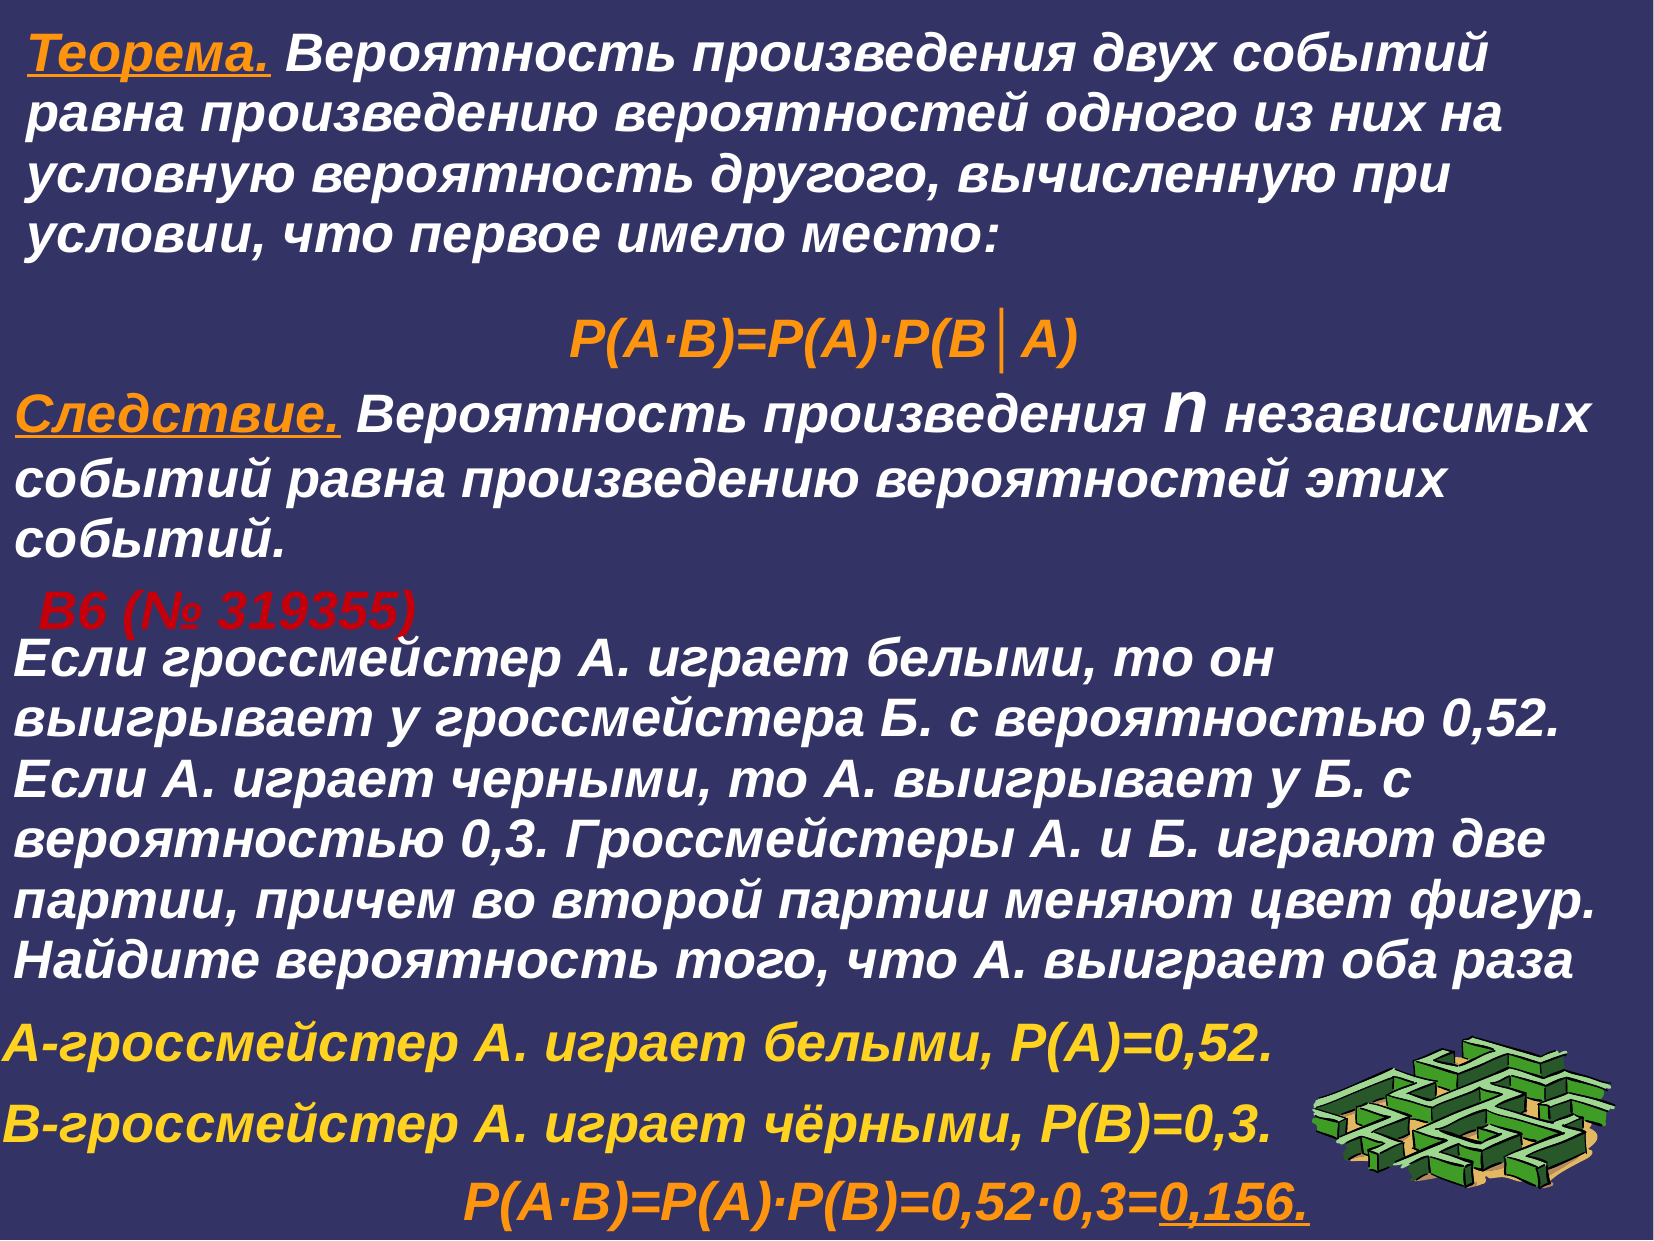

Теорема. Вероятность произведения двух событий равна произведению вероятностей одного из них на условную вероятность другого, вычисленную при условии, что первое имело место:
Р(А∙В)=Р(А)∙Р(В│А)
Следствие. Вероятность произведения n независимых событий равна произведению вероятностей этих событий.
B6 (№ 319355)
Если гроссмейстер А. играет белыми, то он выигрывает у гроссмейстера Б. с вероятностью 0,52. Если А. играет черными, то А. выигрывает у Б. с вероятностью 0,3. Гроссмейстеры А. и Б. играют две партии, причем во второй партии меняют цвет фигур. Найдите вероятность того, что А. выиграет оба раза
A-гроссмейстер А. играет белыми, Р(А)=0,52.
В-гроссмейстер А. играет чёрными, Р(В)=0,3.
Р(А∙В)=Р(А)∙Р(В)=0,52∙0,3=0,156.